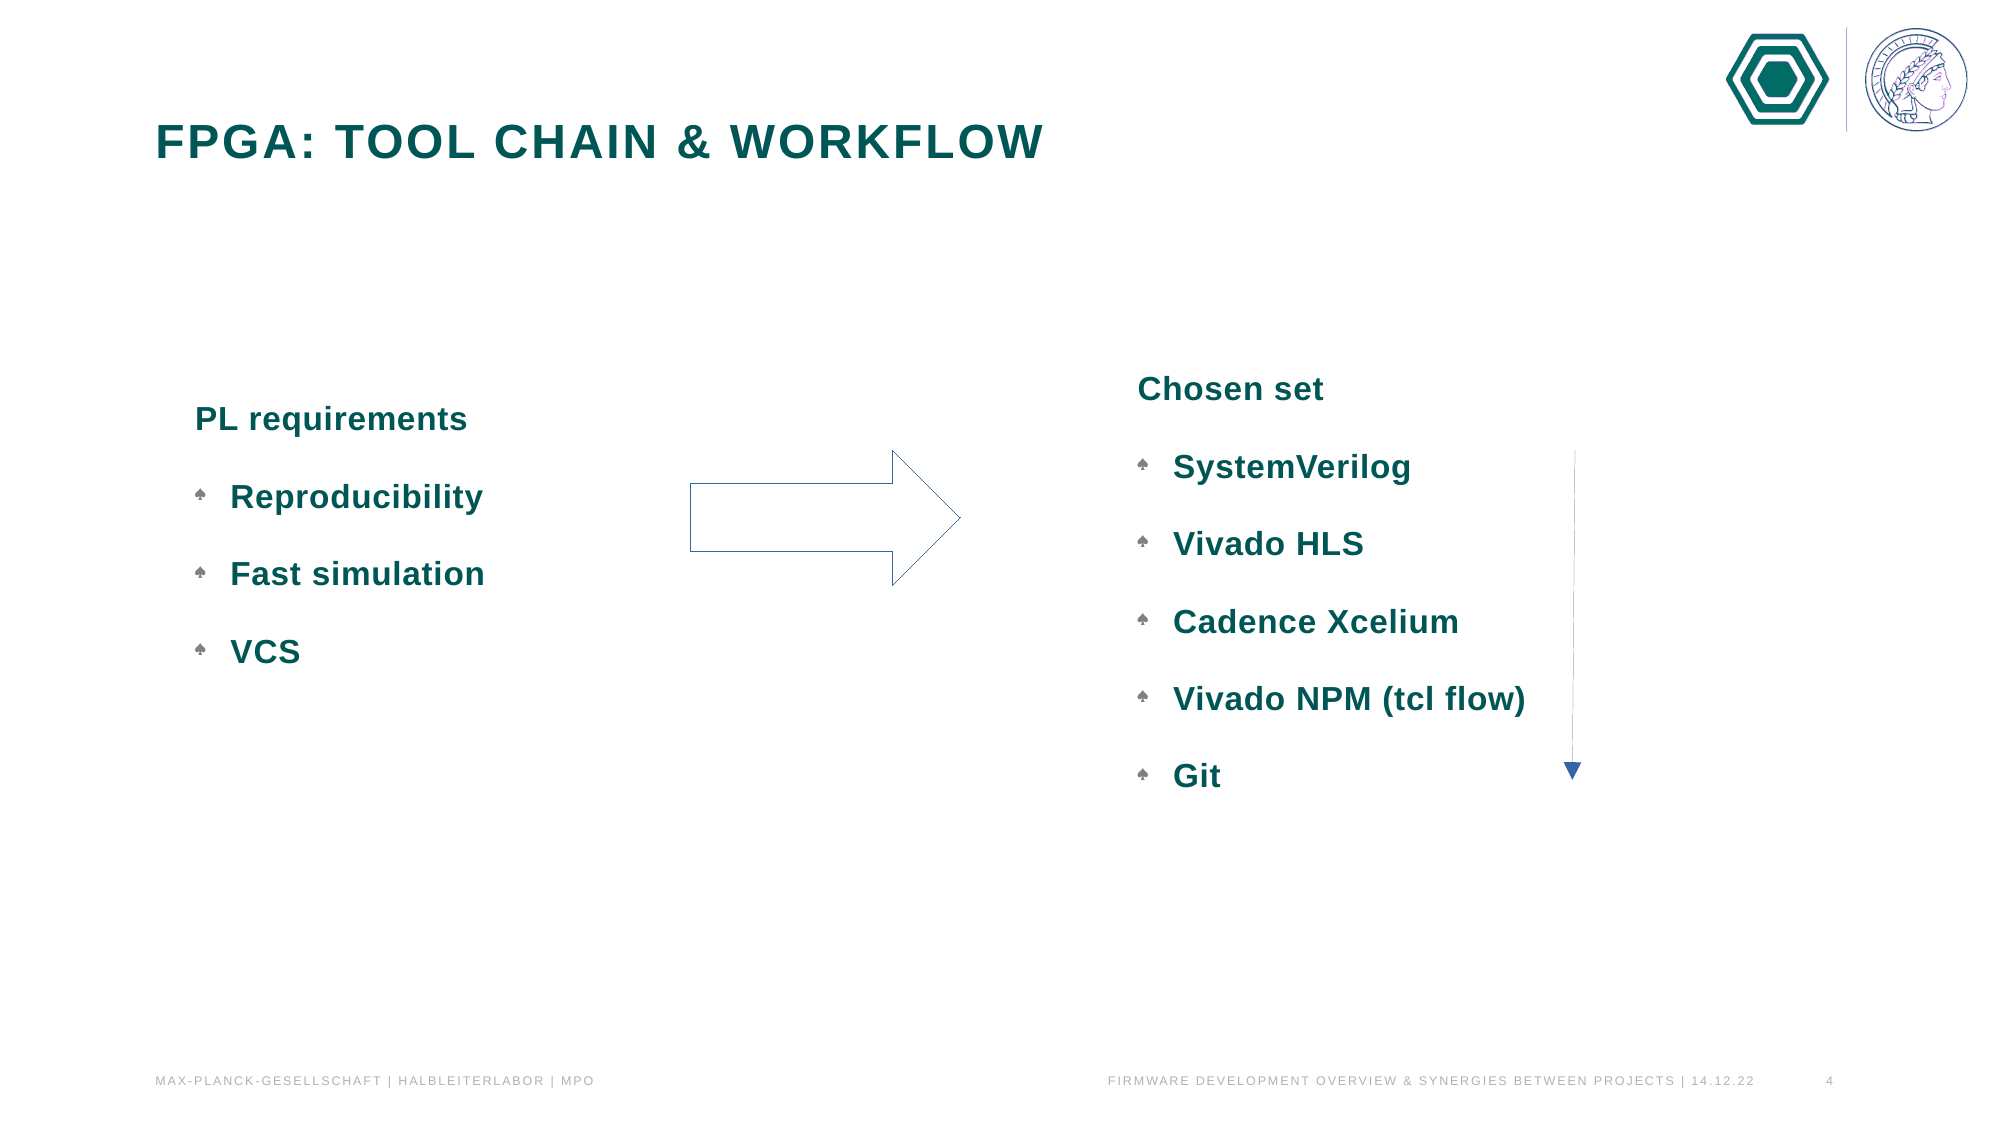

# FPGA: Tool chain & workflow
Chosen set
SystemVerilog
Vivado HLS
Cadence Xcelium
Vivado NPM (tcl flow)
Git
PL requirements
Reproducibility
Fast simulation
VCS